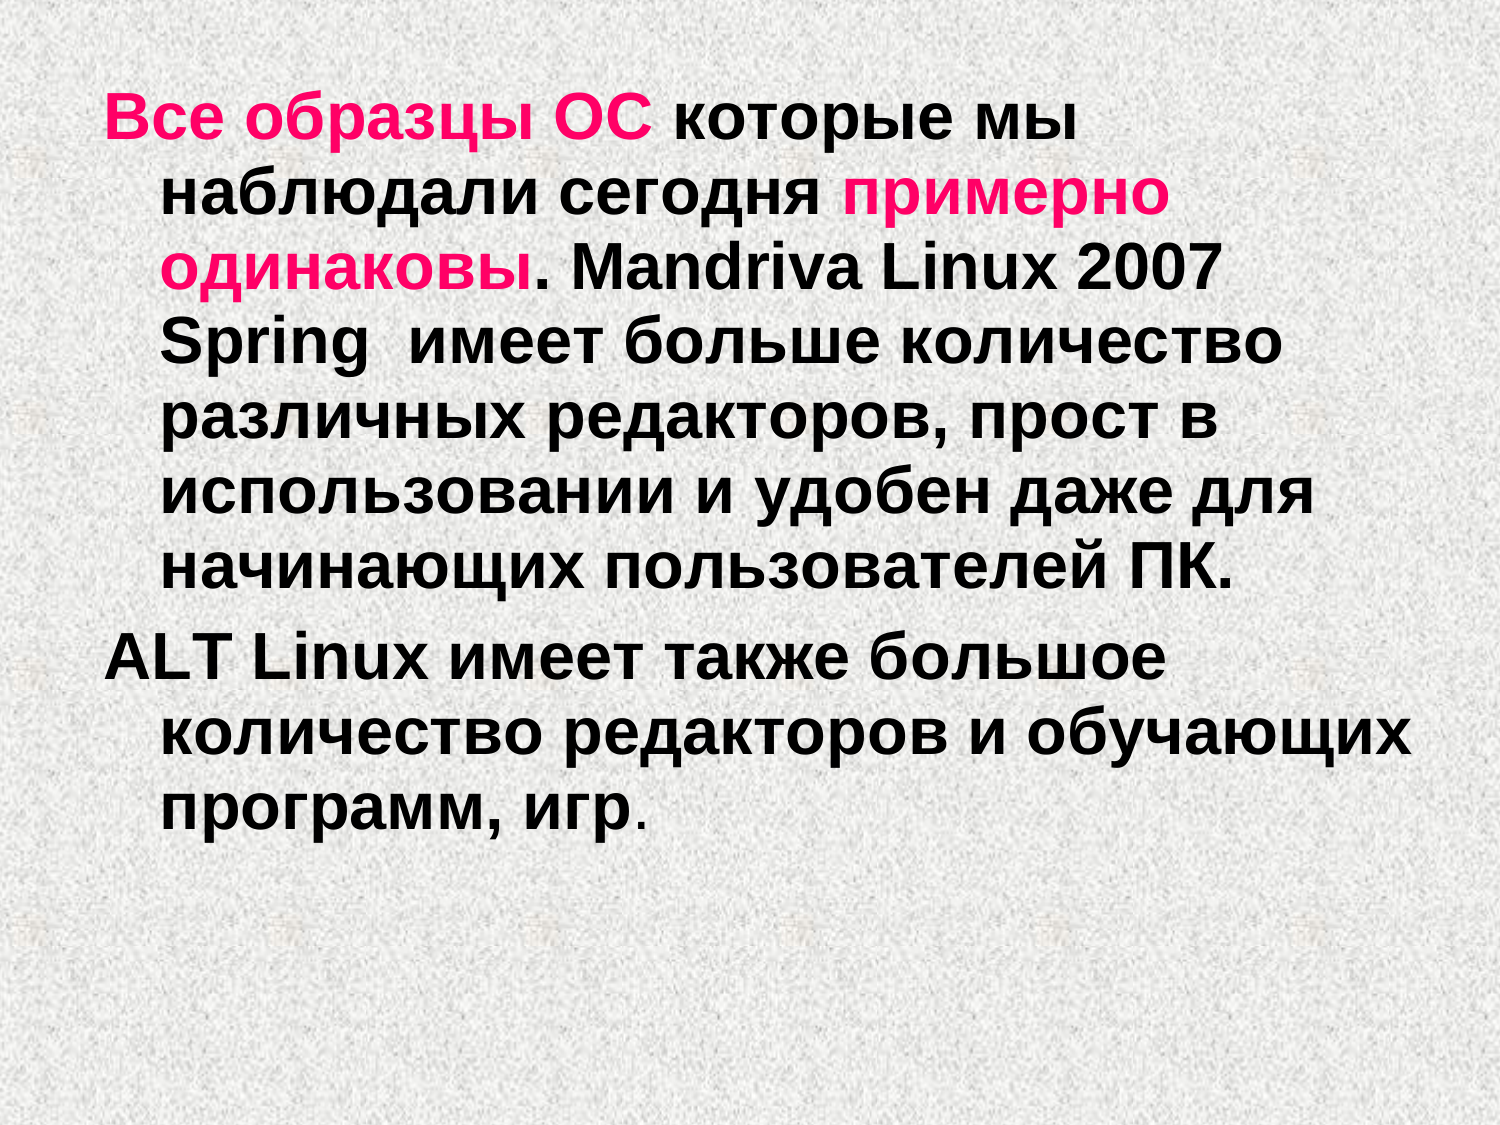

# Все образцы ОС которые мы наблюдали сегодня примерно одинаковы. Mandriva Linux 2007 Spring имеет больше количество различных редакторов, прост в использовании и удобен даже для начинающих пользователей ПК.
ALT Linux имеет также большое количество редакторов и обучающих программ, игр.